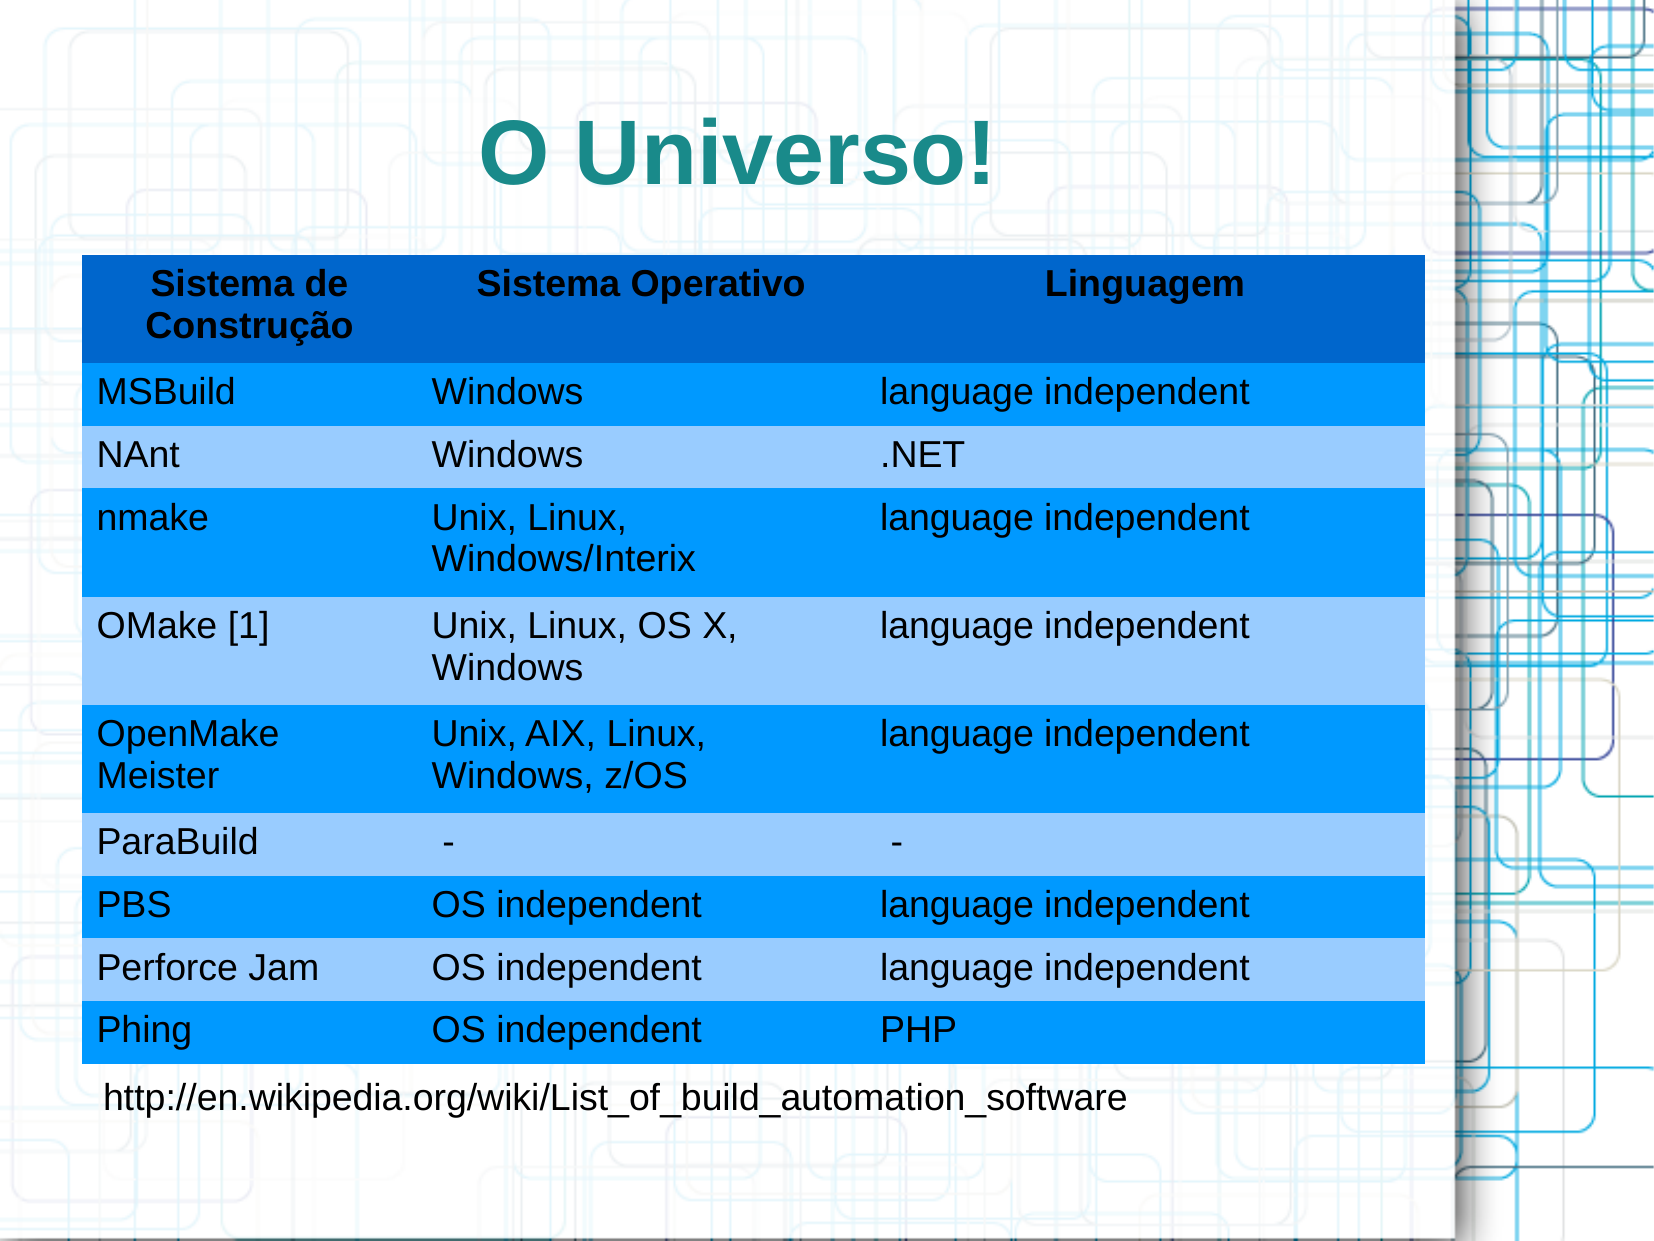

# O Universo!
| Sistema de Construção | Sistema Operativo | Linguagem |
| --- | --- | --- |
| MSBuild | Windows | language independent |
| NAnt | Windows | .NET |
| nmake | Unix, Linux, Windows/Interix | language independent |
| OMake [1] | Unix, Linux, OS X, Windows | language independent |
| OpenMake Meister | Unix, AIX, Linux, Windows, z/OS | language independent |
| ParaBuild | - | - |
| PBS | OS independent | language independent |
| Perforce Jam | OS independent | language independent |
| Phing | OS independent | PHP |
http://en.wikipedia.org/wiki/List_of_build_automation_software